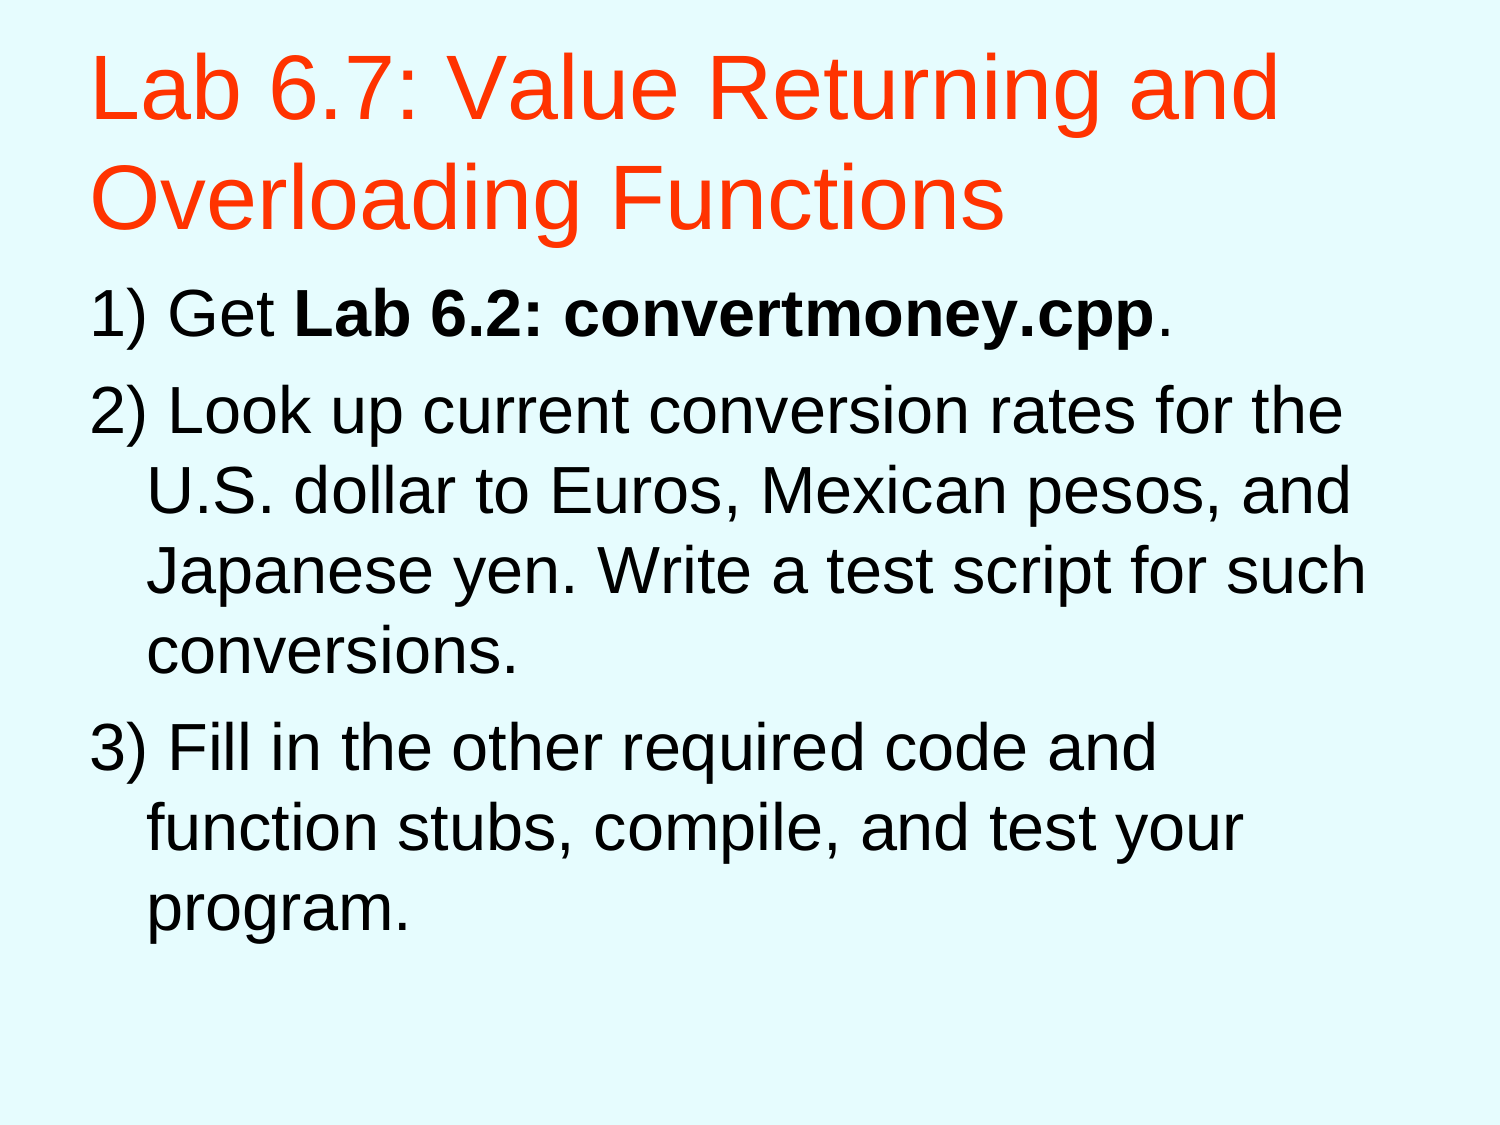

# Lab 6.7: Value Returning and Overloading Functions
 Get Lab 6.2: convertmoney.cpp.
 Look up current conversion rates for the U.S. dollar to Euros, Mexican pesos, and Japanese yen. Write a test script for such conversions.
 Fill in the other required code and function stubs, compile, and test your program.